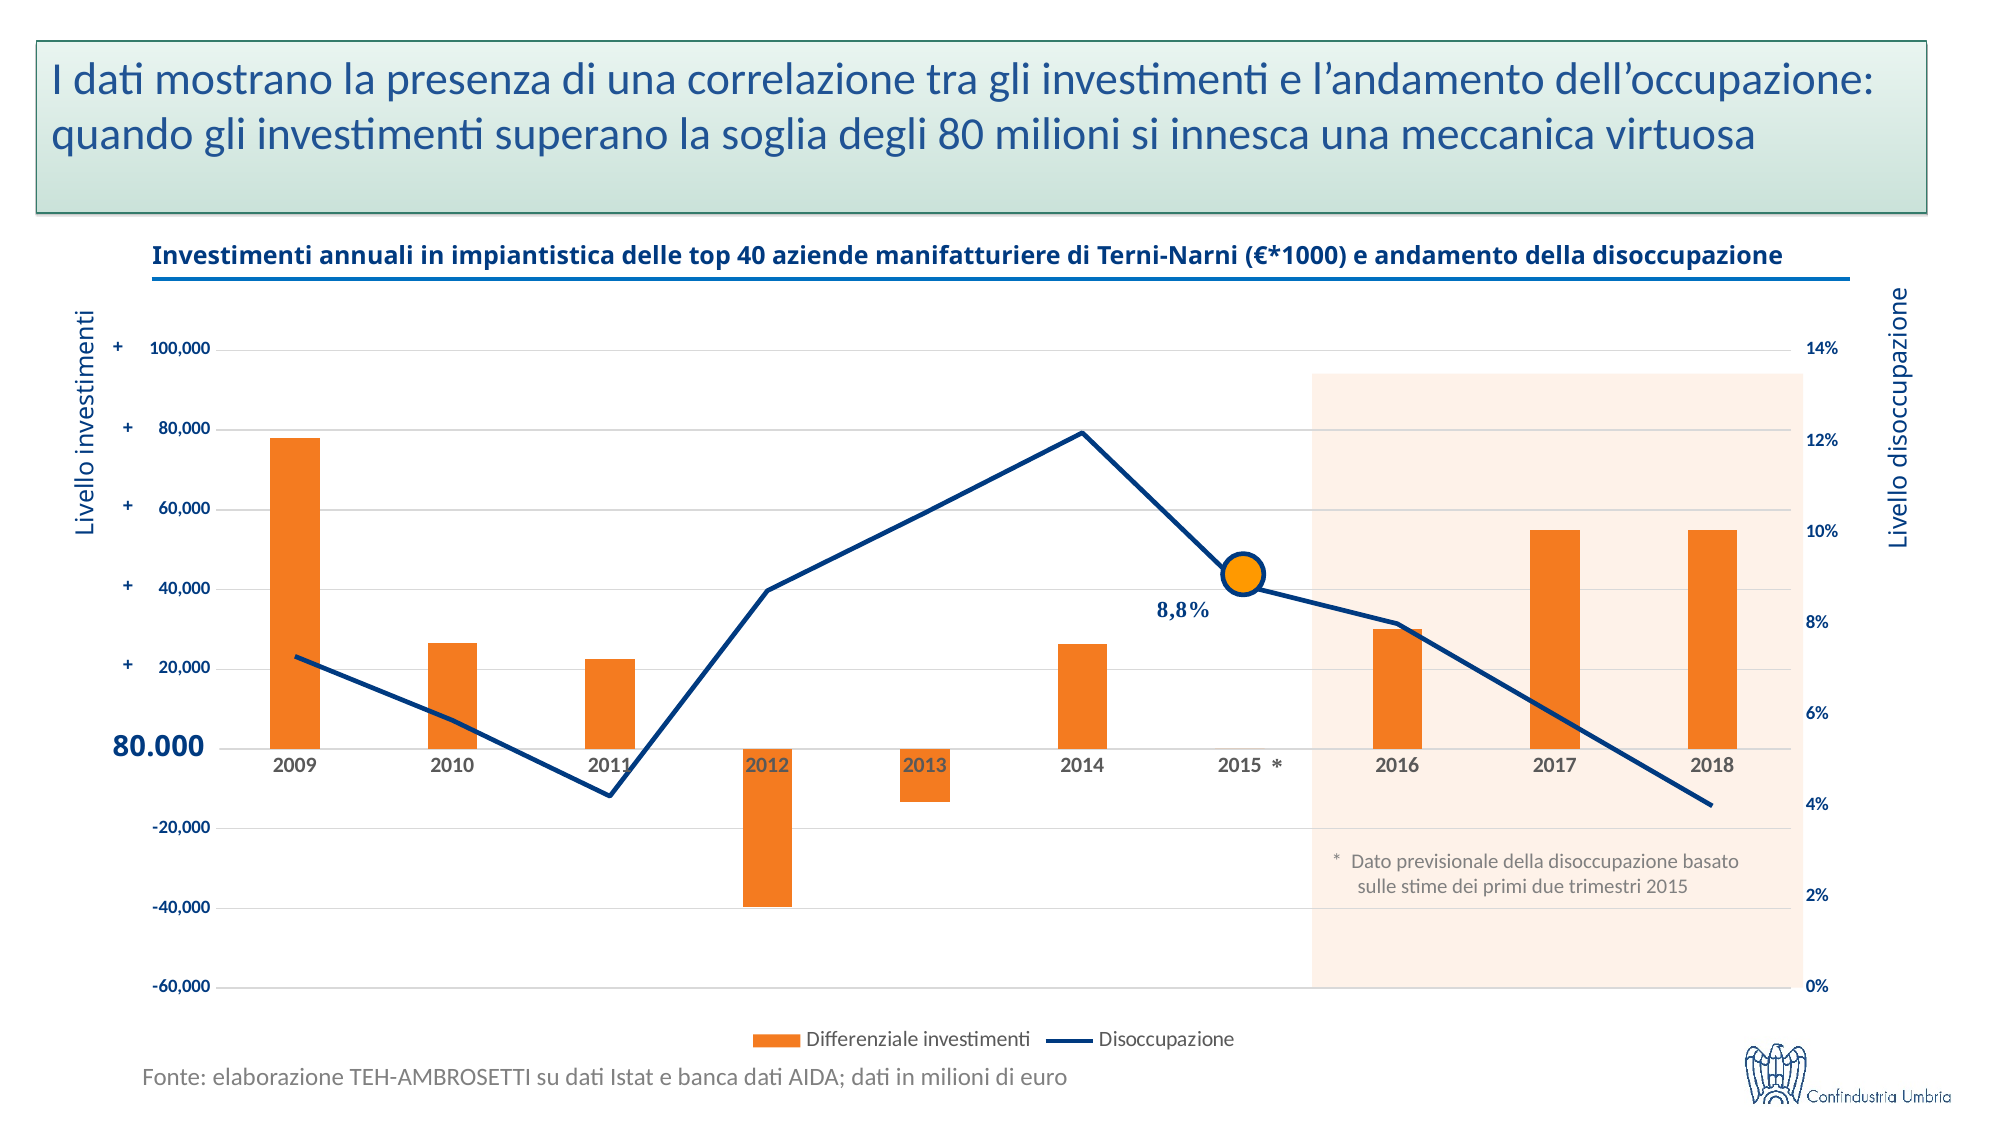

# I dati mostrano la presenza di una correlazione tra gli investimenti e l’andamento dell’occupazione: quando gli investimenti superano la soglia degli 80 milioni si innesca una meccanica virtuosa
Investimenti annuali in impiantistica delle top 40 aziende manifatturiere di Terni-Narni (€*1000) e andamento della disoccupazione
### Chart
| Category | Differenziale investimenti | Disoccupazione |
|---|---|---|
| 2009 | 78113.0 | 0.07285411 |
| 2010 | 26717.0 | 0.05879612 |
| 2011 | 22673.0 | 0.04214202 |
| 2012 | -39624.0 | 0.08725115 |
| 2013 | -13284.0 | 0.10434102 |
| 2014 | 26260.0 | 0.12191825 |
| 2015 | 0.0 | 0.08861005 |
| 2016 | 30000.0 | 0.08 |
| 2017 | 55000.0 | 0.06 |
| 2018 | 55000.0 | 0.04 |+
Livello investimenti
Livello disoccupazione
+
+
+
+
80.000
* Dato previsionale della disoccupazione basato sulle stime dei primi due trimestri 2015
Fonte: elaborazione TEH-AMBROSETTI su dati Istat e banca dati AIDA; dati in milioni di euro